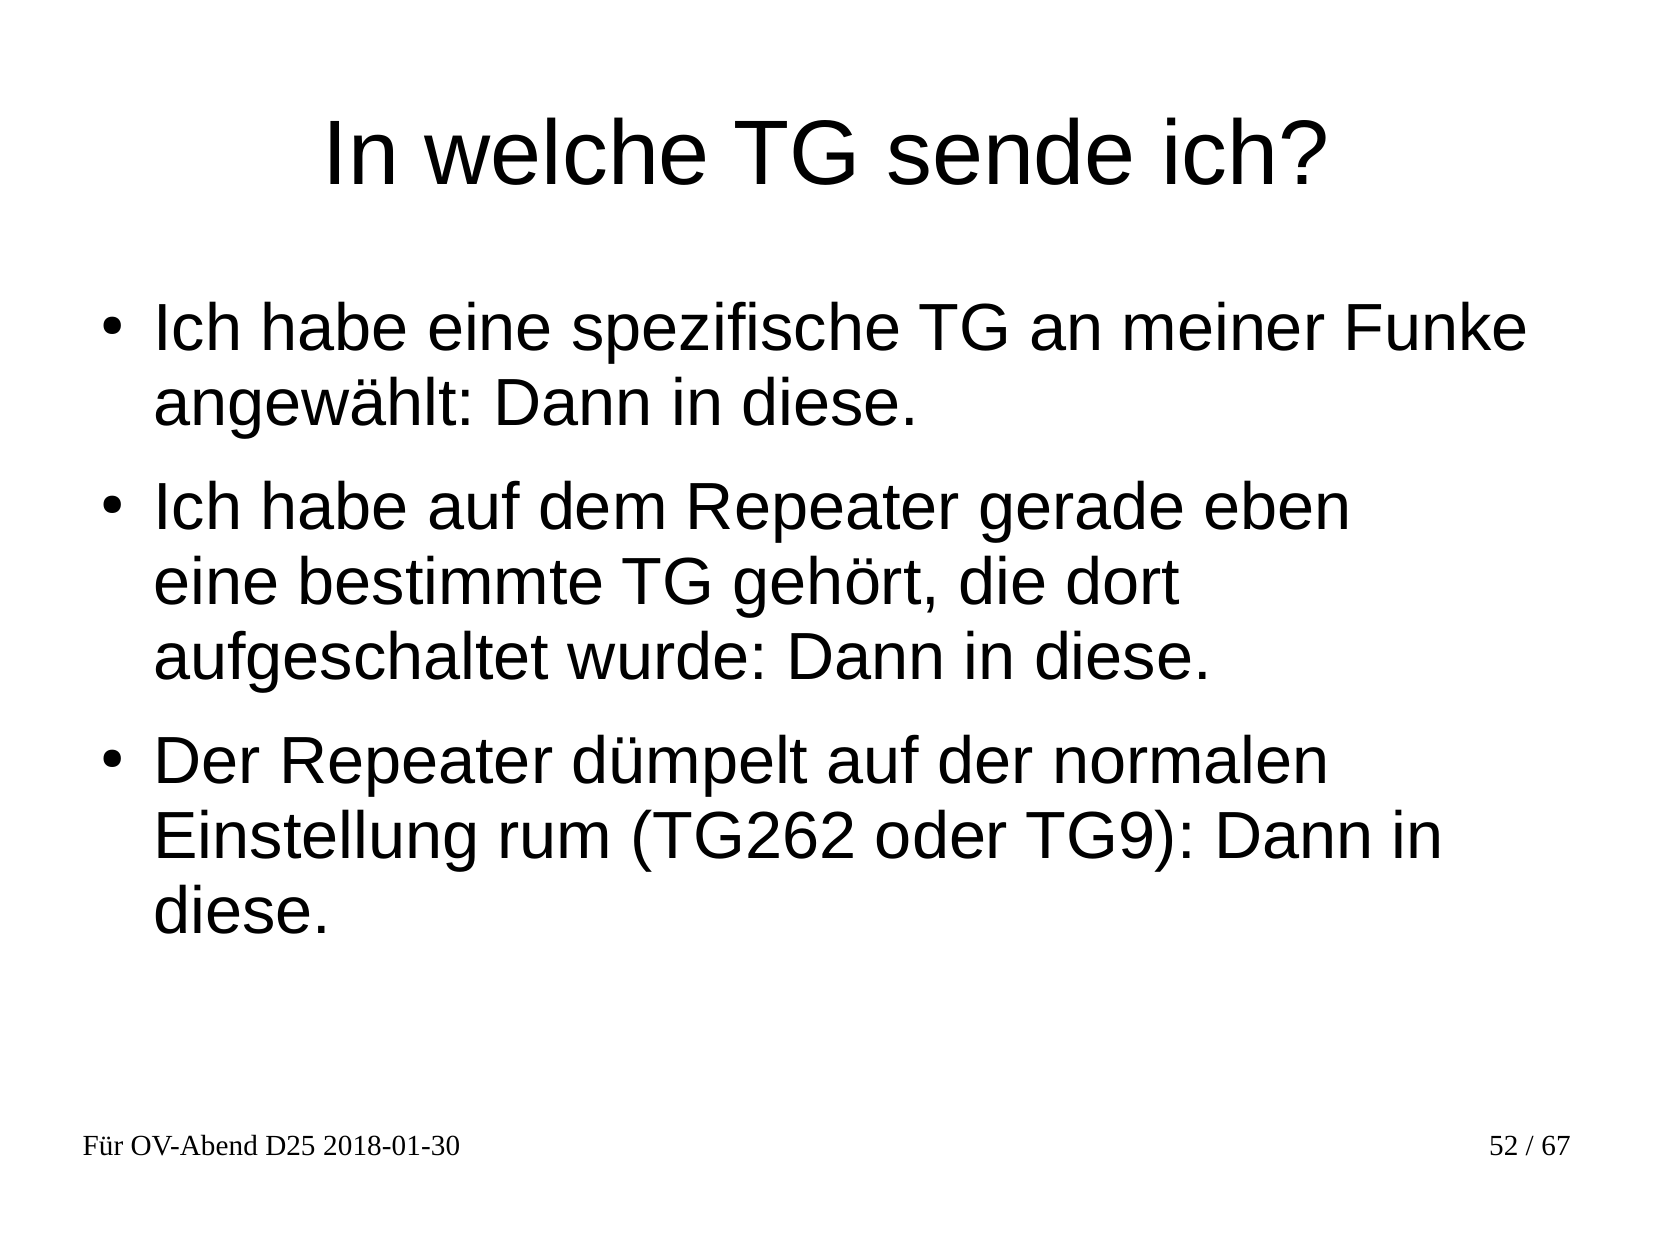

# In welche TG sende ich?
Ich habe eine spezifische TG an meiner Funke angewählt: Dann in diese.
Ich habe auf dem Repeater gerade eben
eine bestimmte TG gehört, die dort aufgeschaltet wurde: Dann in diese.
Der Repeater dümpelt auf der normalen Einstellung rum (TG262 oder TG9): Dann in diese.
52